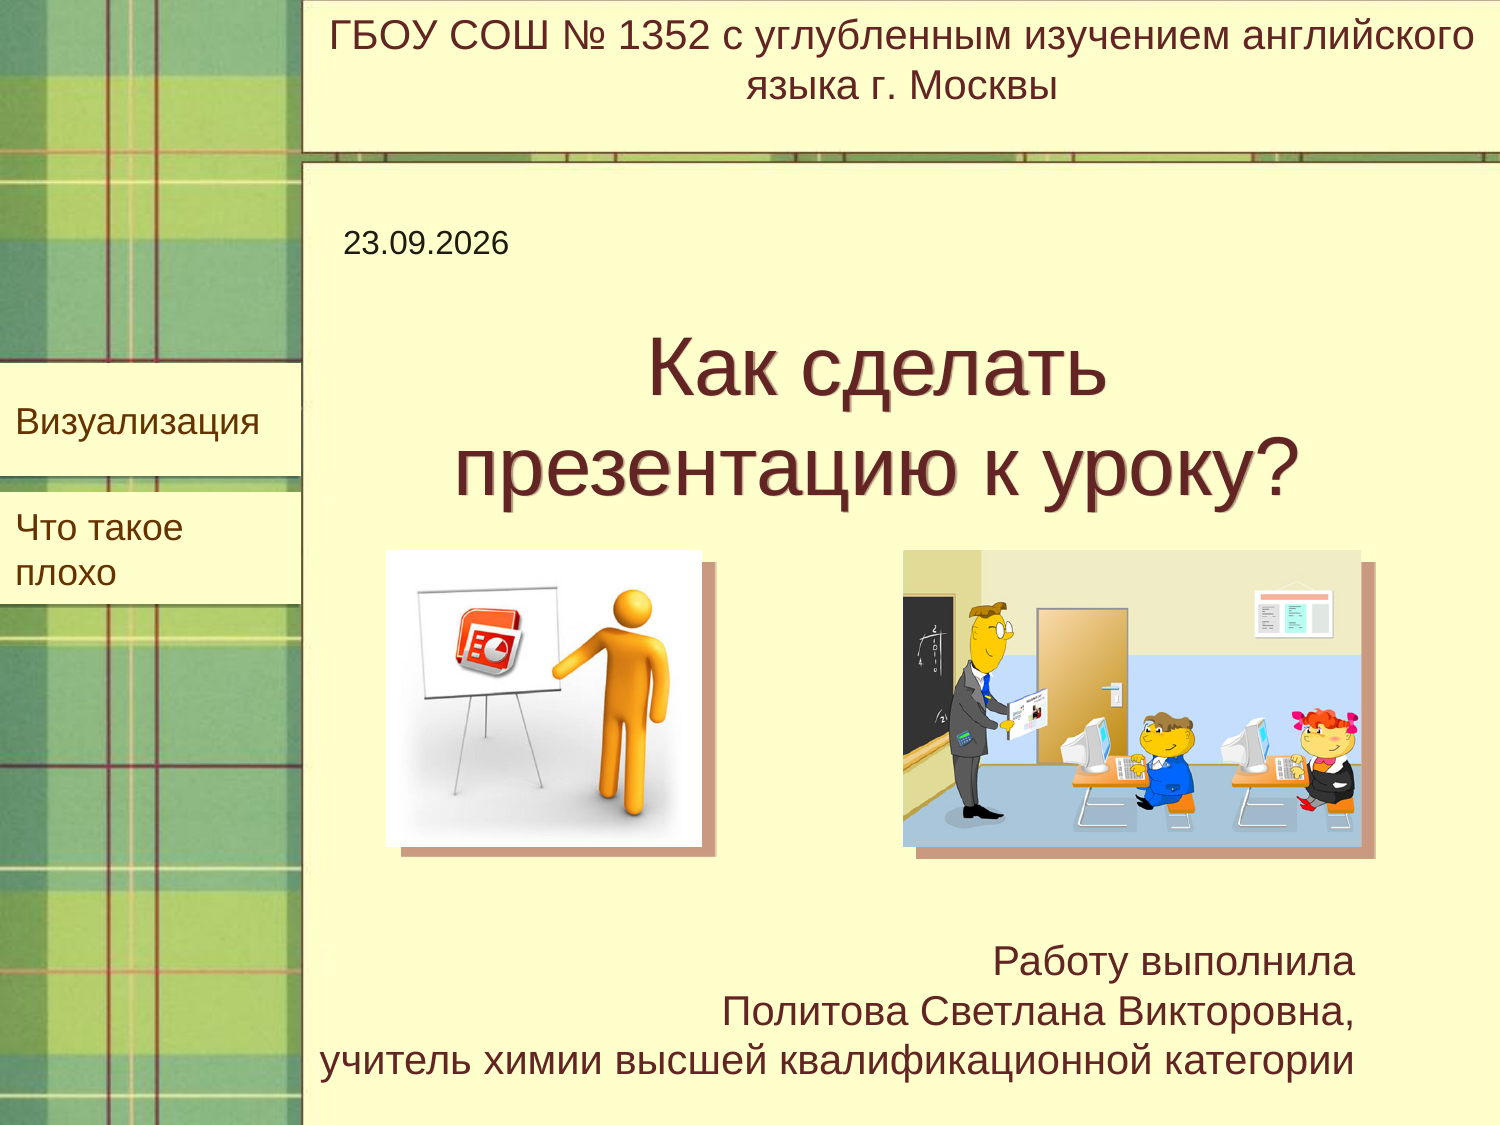

ГБОУ СОШ № 1352 с углубленным изучением английского языка г. Москвы
Как сделать
презентацию к уроку?
Визуализация
Что такое плохо
Работу выполнила
Политова Светлана Викторовна,
учитель химии высшей квалификационной категории